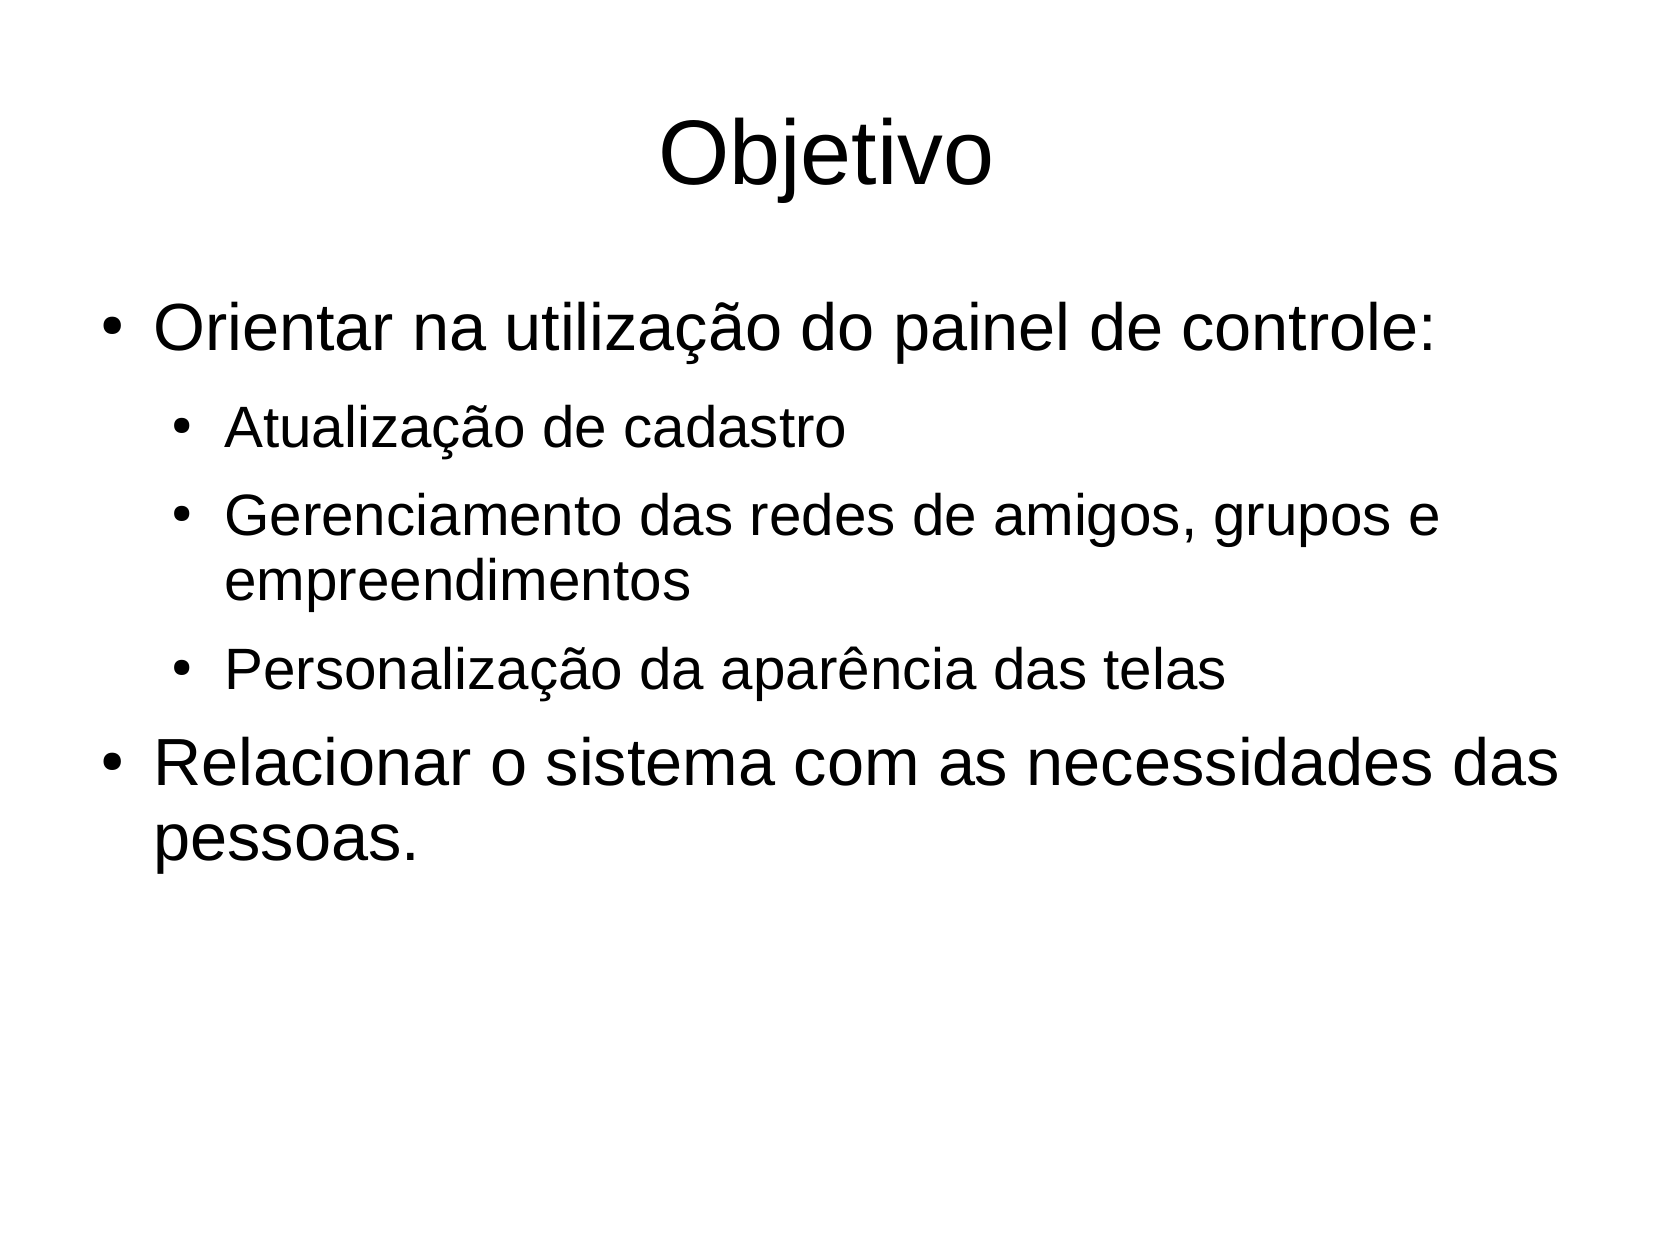

# Objetivo
Orientar na utilização do painel de controle:
Atualização de cadastro
Gerenciamento das redes de amigos, grupos e empreendimentos
Personalização da aparência das telas
Relacionar o sistema com as necessidades das pessoas.